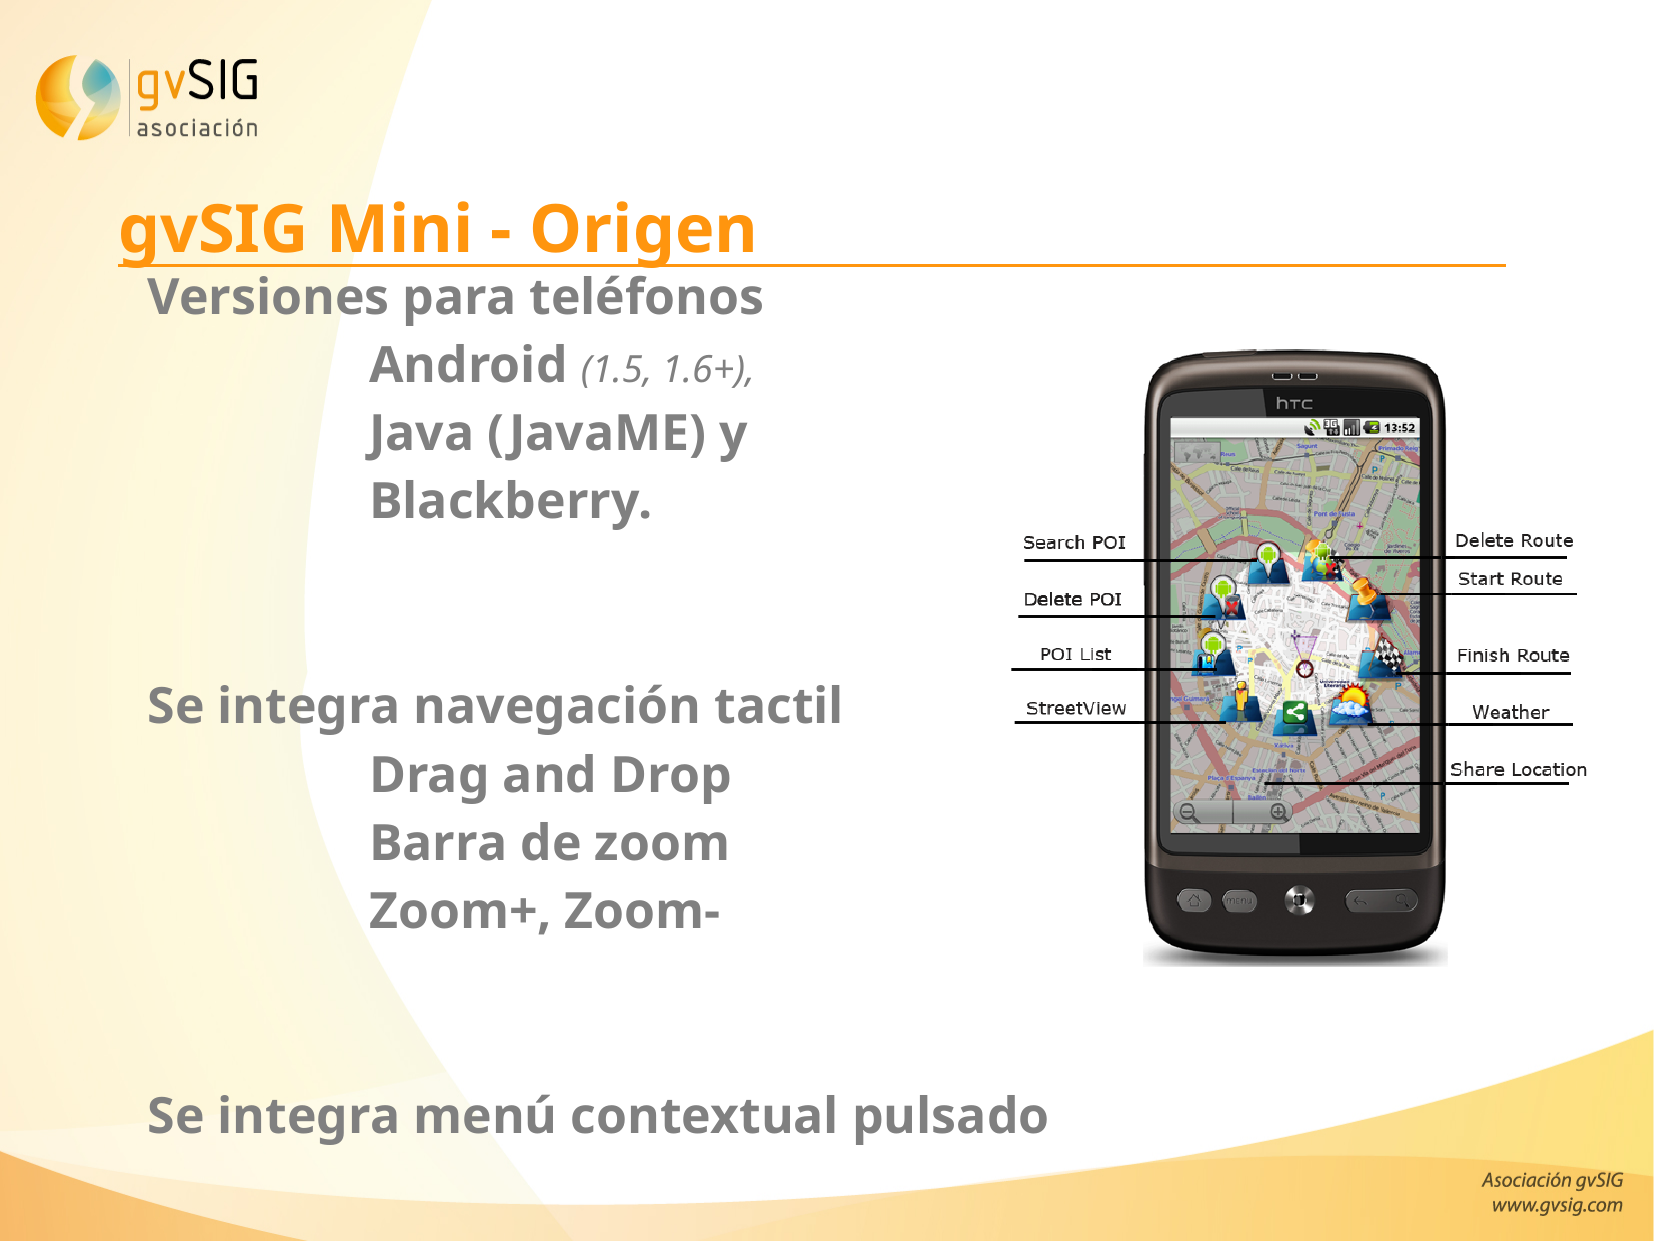

# gvSIG Mini - Origen
Versiones para teléfonos
			Android (1.5, 1.6+),
			Java (JavaME) y
			Blackberry.
Se integra navegación tactil
			Drag and Drop
			Barra de zoom
			Zoom+, Zoom-
Se integra menú contextual pulsado